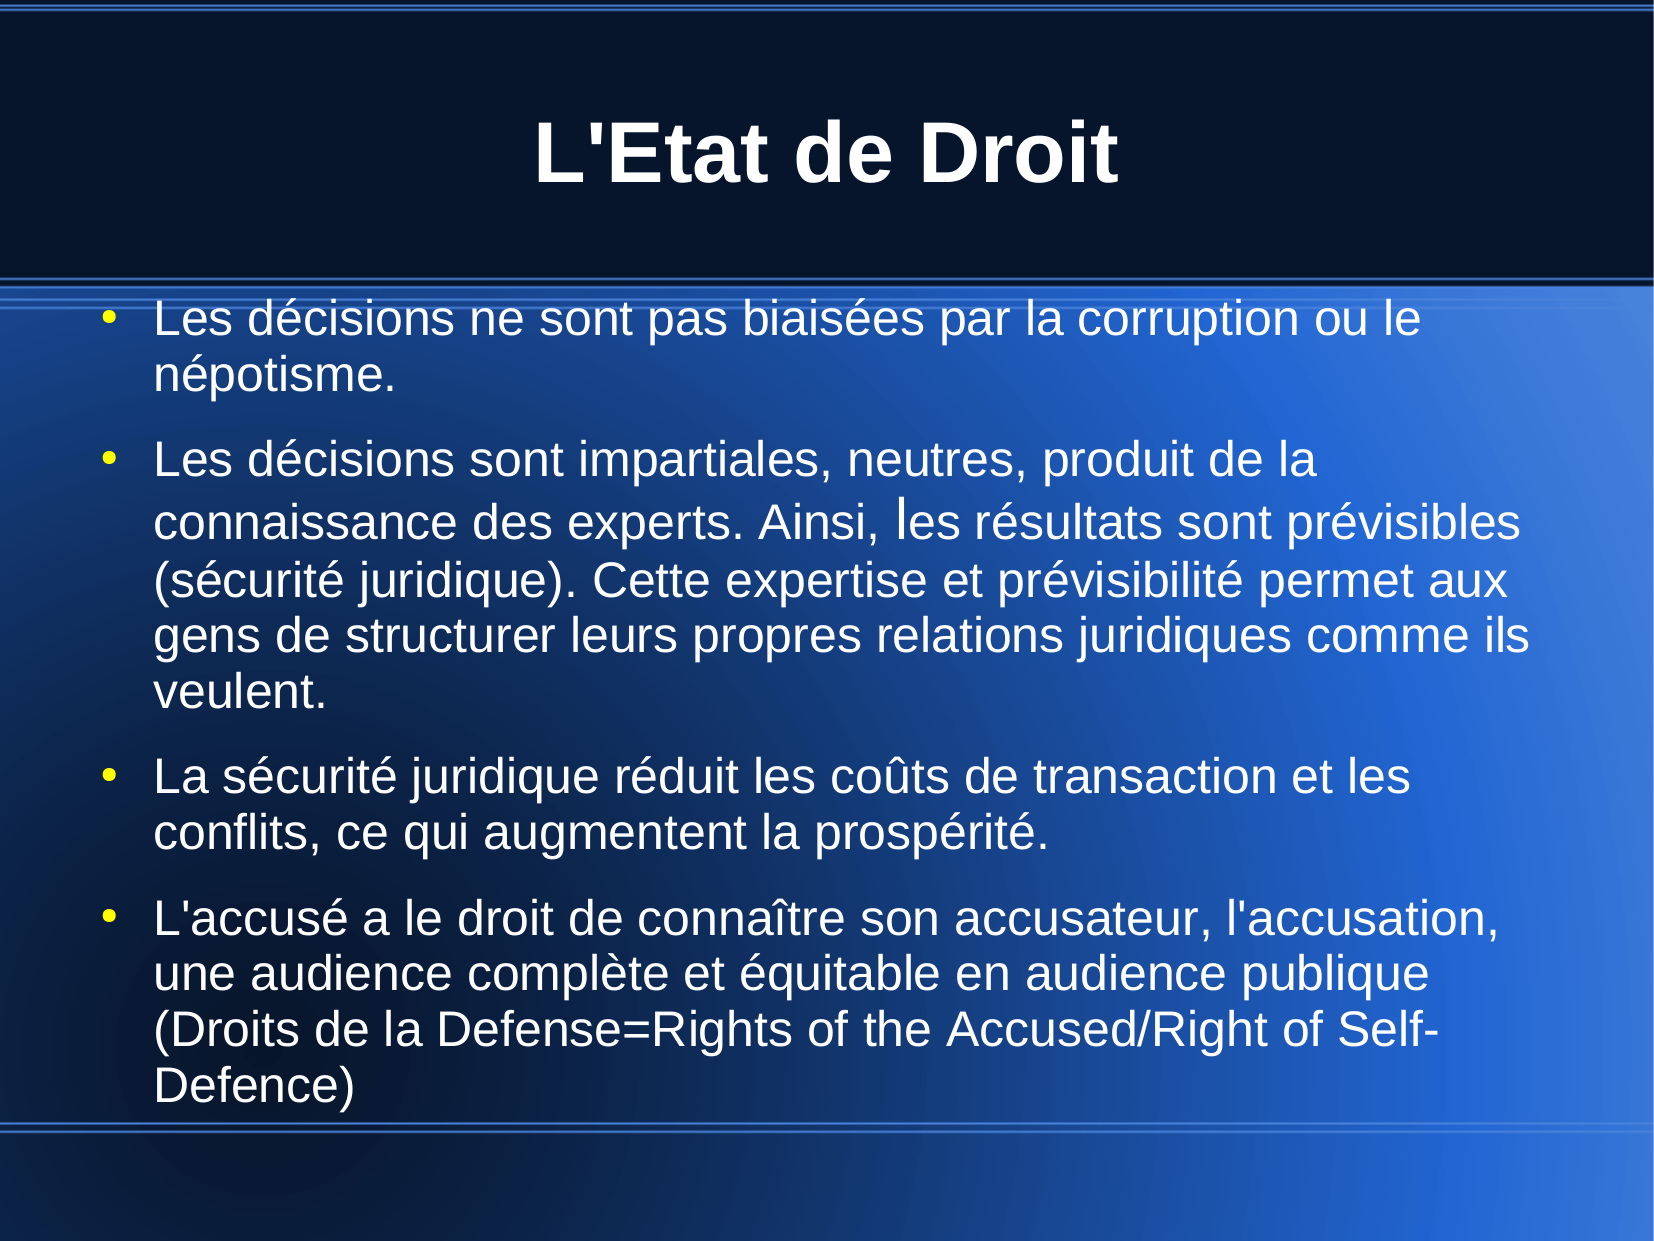

# L'Etat de Droit
Les décisions ne sont pas biaisées par la corruption ou le népotisme.
Les décisions sont impartiales, neutres, produit de la connaissance des experts. Ainsi, les résultats sont prévisibles (sécurité juridique). Cette expertise et prévisibilité permet aux gens de structurer leurs propres relations juridiques comme ils veulent.
La sécurité juridique réduit les coûts de transaction et les conflits, ce qui augmentent la prospérité.
L'accusé a le droit de connaître son accusateur, l'accusation, une audience complète et équitable en audience publique (Droits de la Defense=Rights of the Accused/Right of Self-Defence)